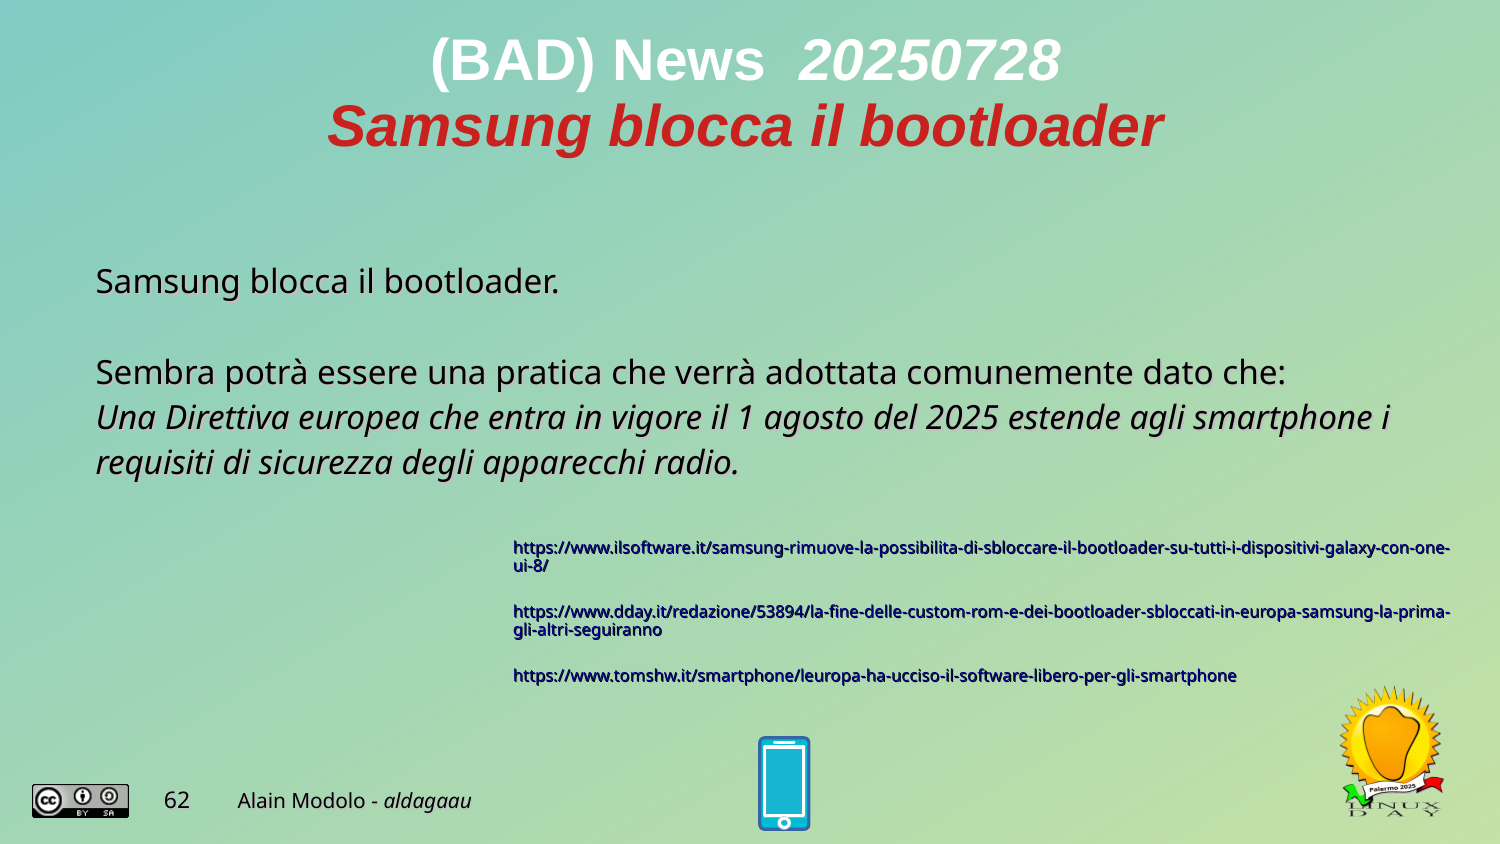

# (BAD) News	20250728 Samsung blocca il bootloader
Samsung blocca il bootloader.
Sembra potrà essere una pratica che verrà adottata comunemente dato che:
Una Direttiva europea che entra in vigore il 1 agosto del 2025 estende agli smartphone i requisiti di sicurezza degli apparecchi radio.
https://www.ilsoftware.it/samsung-rimuove-la-possibilita-di-sbloccare-il-bootloader-su-tutti-i-dispositivi-galaxy-con-one-ui-8/
https://www.dday.it/redazione/53894/la-fine-delle-custom-rom-e-dei-bootloader-sbloccati-in-europa-samsung-la-prima-gli-altri-seguiranno
https://www.tomshw.it/smartphone/leuropa-ha-ucciso-il-software-libero-per-gli-smartphone